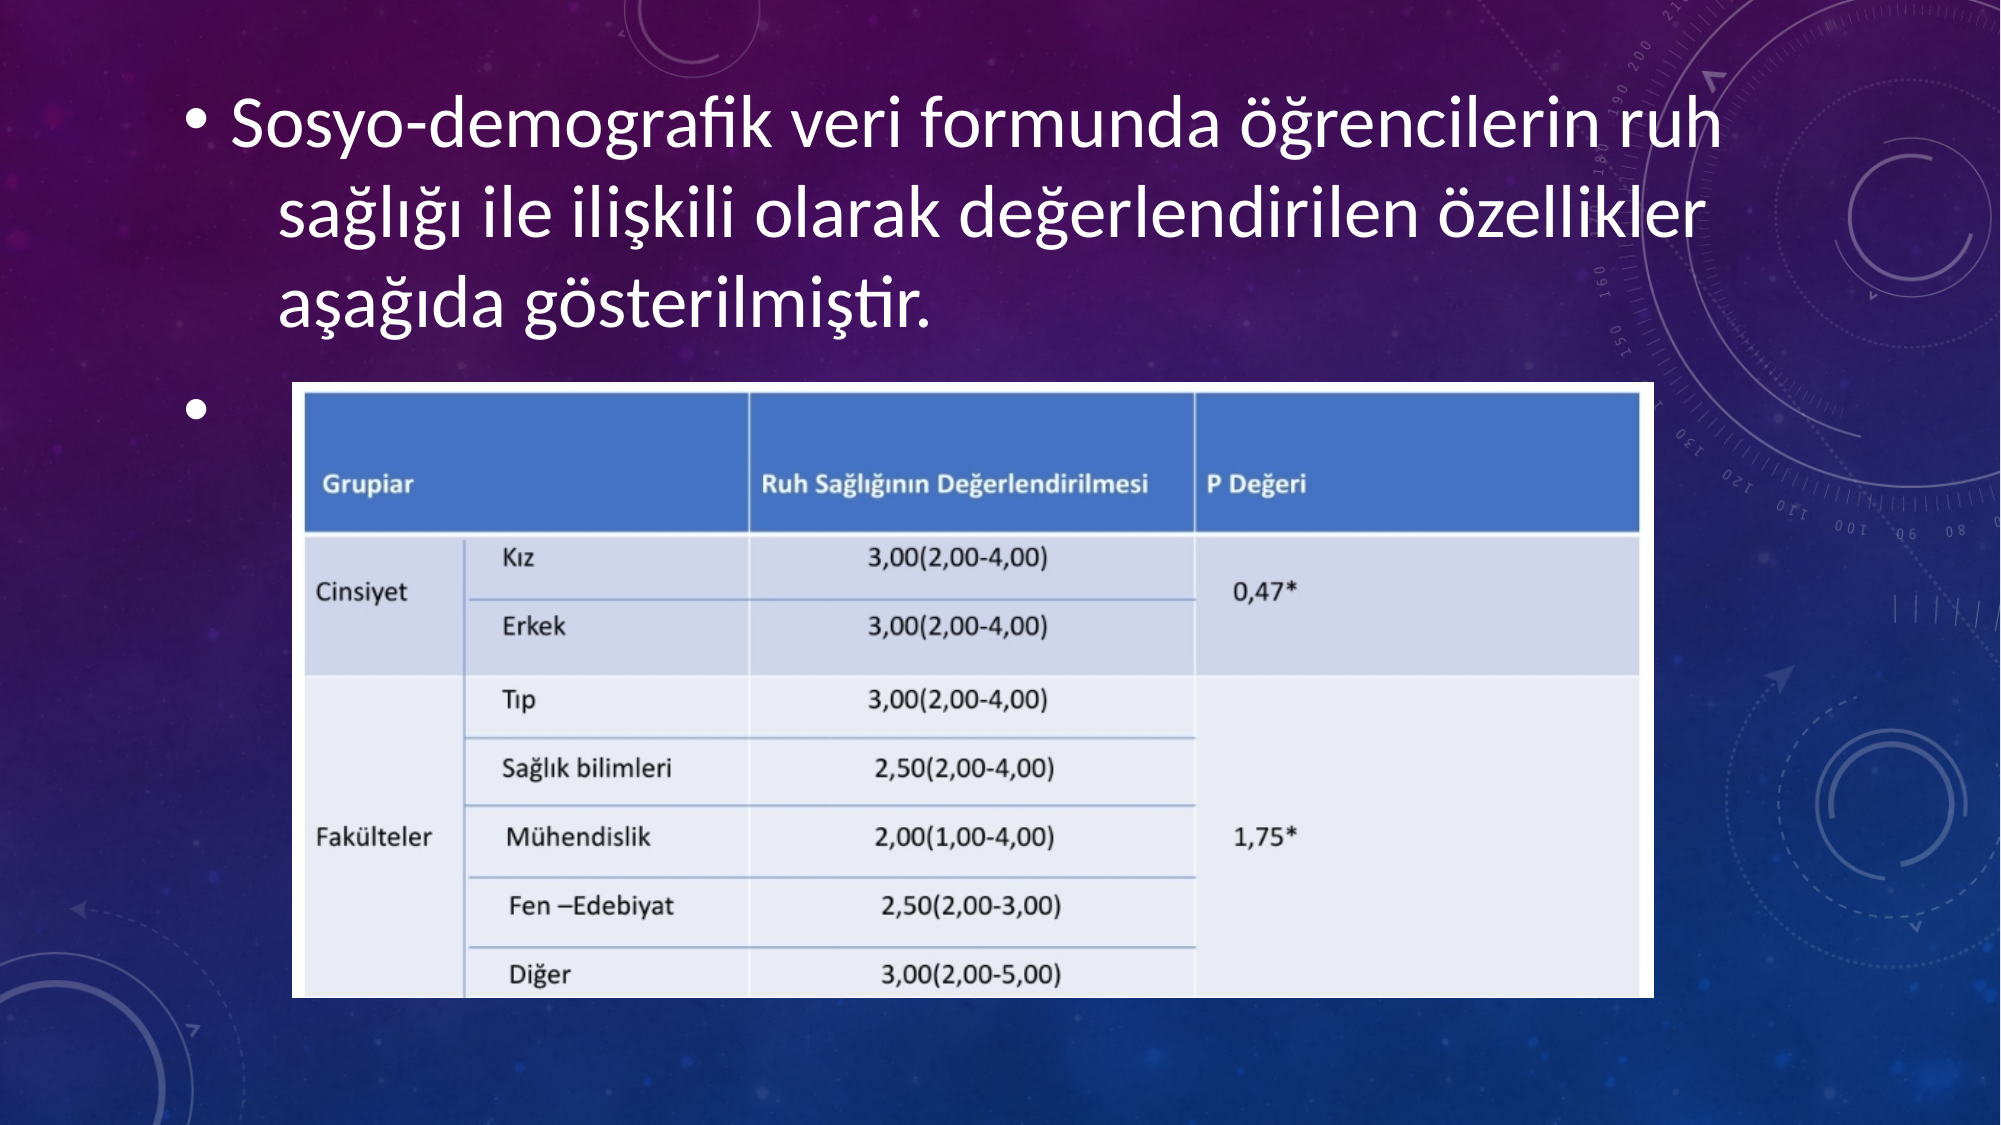

Sosyo-demografik veri formunda öğrencilerin ruh sağlığı ile ilişkili olarak değerlendirilen özellikler aşağıda gösterilmiştir.